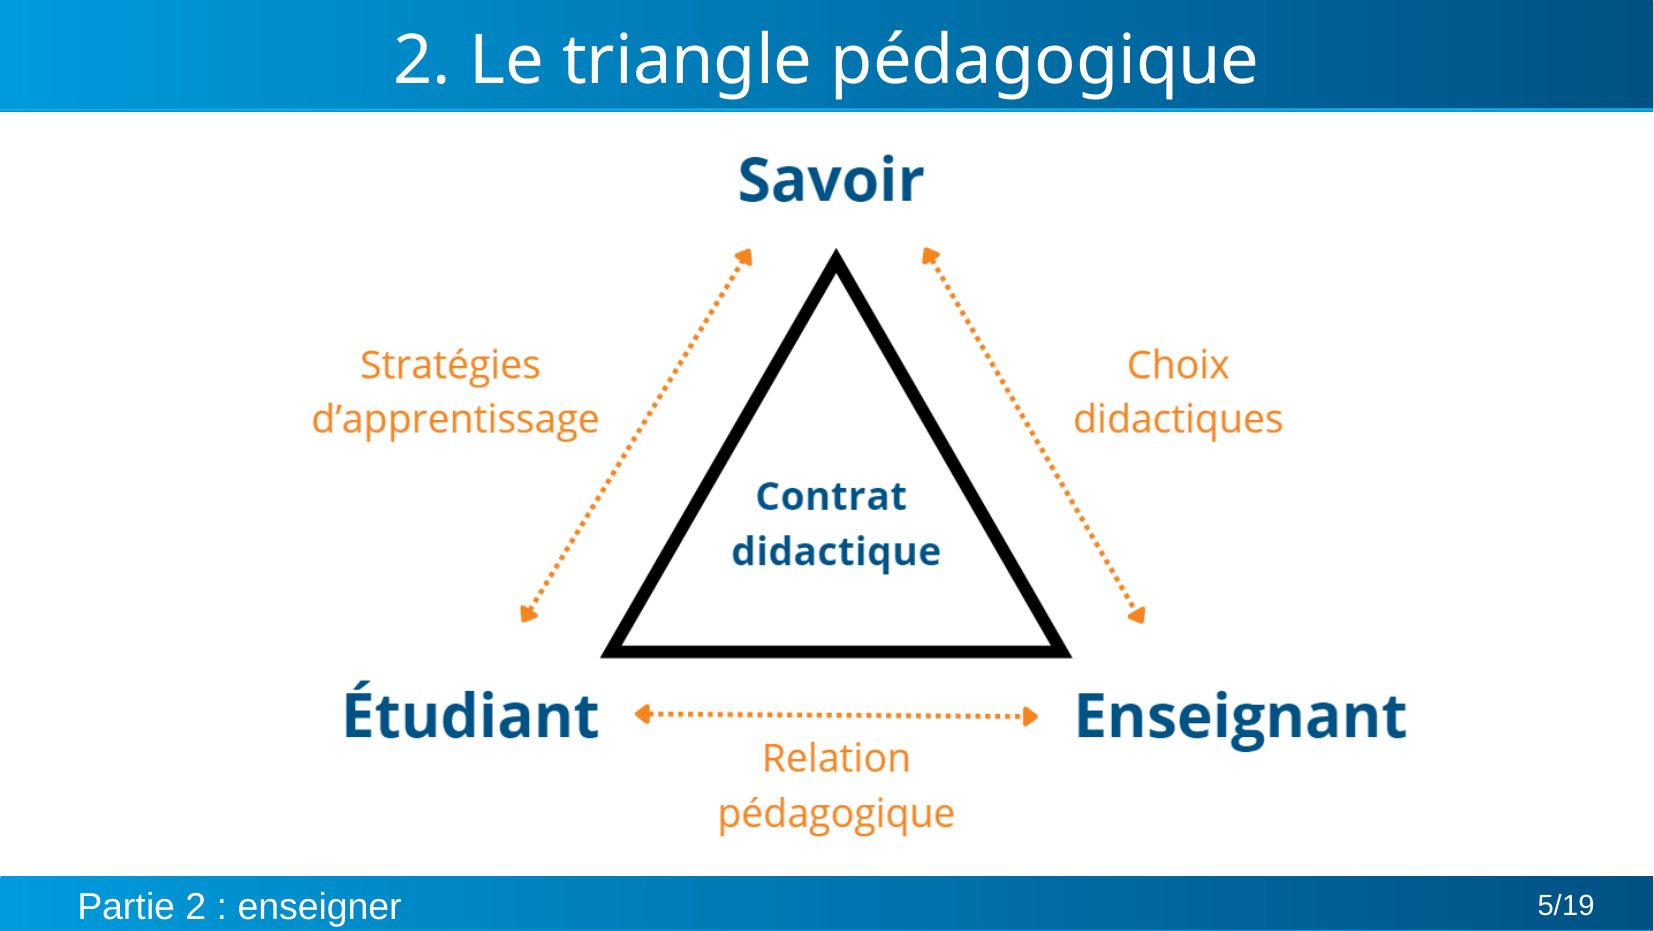

# 2. Le triangle pédagogique
Partie 2 : enseigner
5